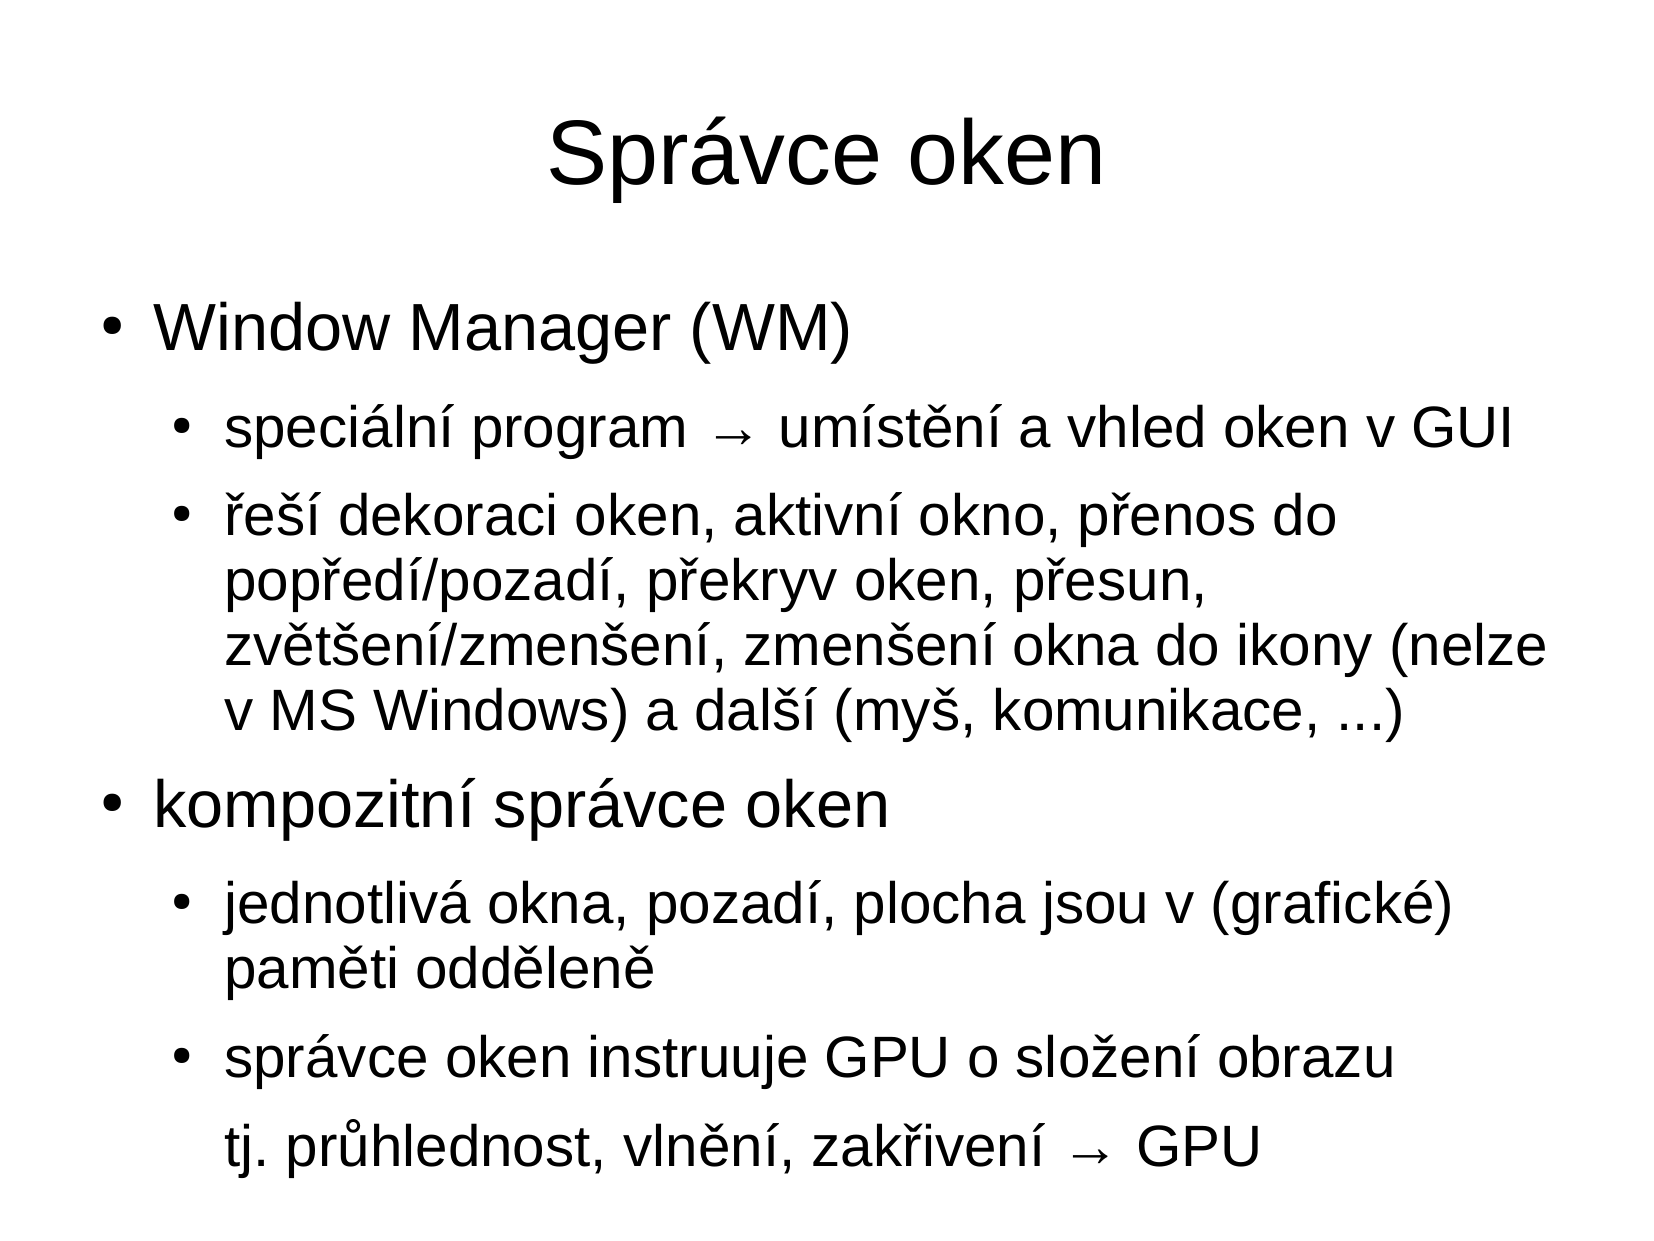

# Správce oken
Window Manager (WM)
speciální program → umístění a vhled oken v GUI
řeší dekoraci oken, aktivní okno, přenos do popředí/pozadí, překryv oken, přesun, zvětšení/zmenšení, zmenšení okna do ikony (nelze v MS Windows) a další (myš, komunikace, ...)
kompozitní správce oken
jednotlivá okna, pozadí, plocha jsou v (grafické) paměti odděleně
správce oken instruuje GPU o složení obrazu
tj. průhlednost, vlnění, zakřivení → GPU